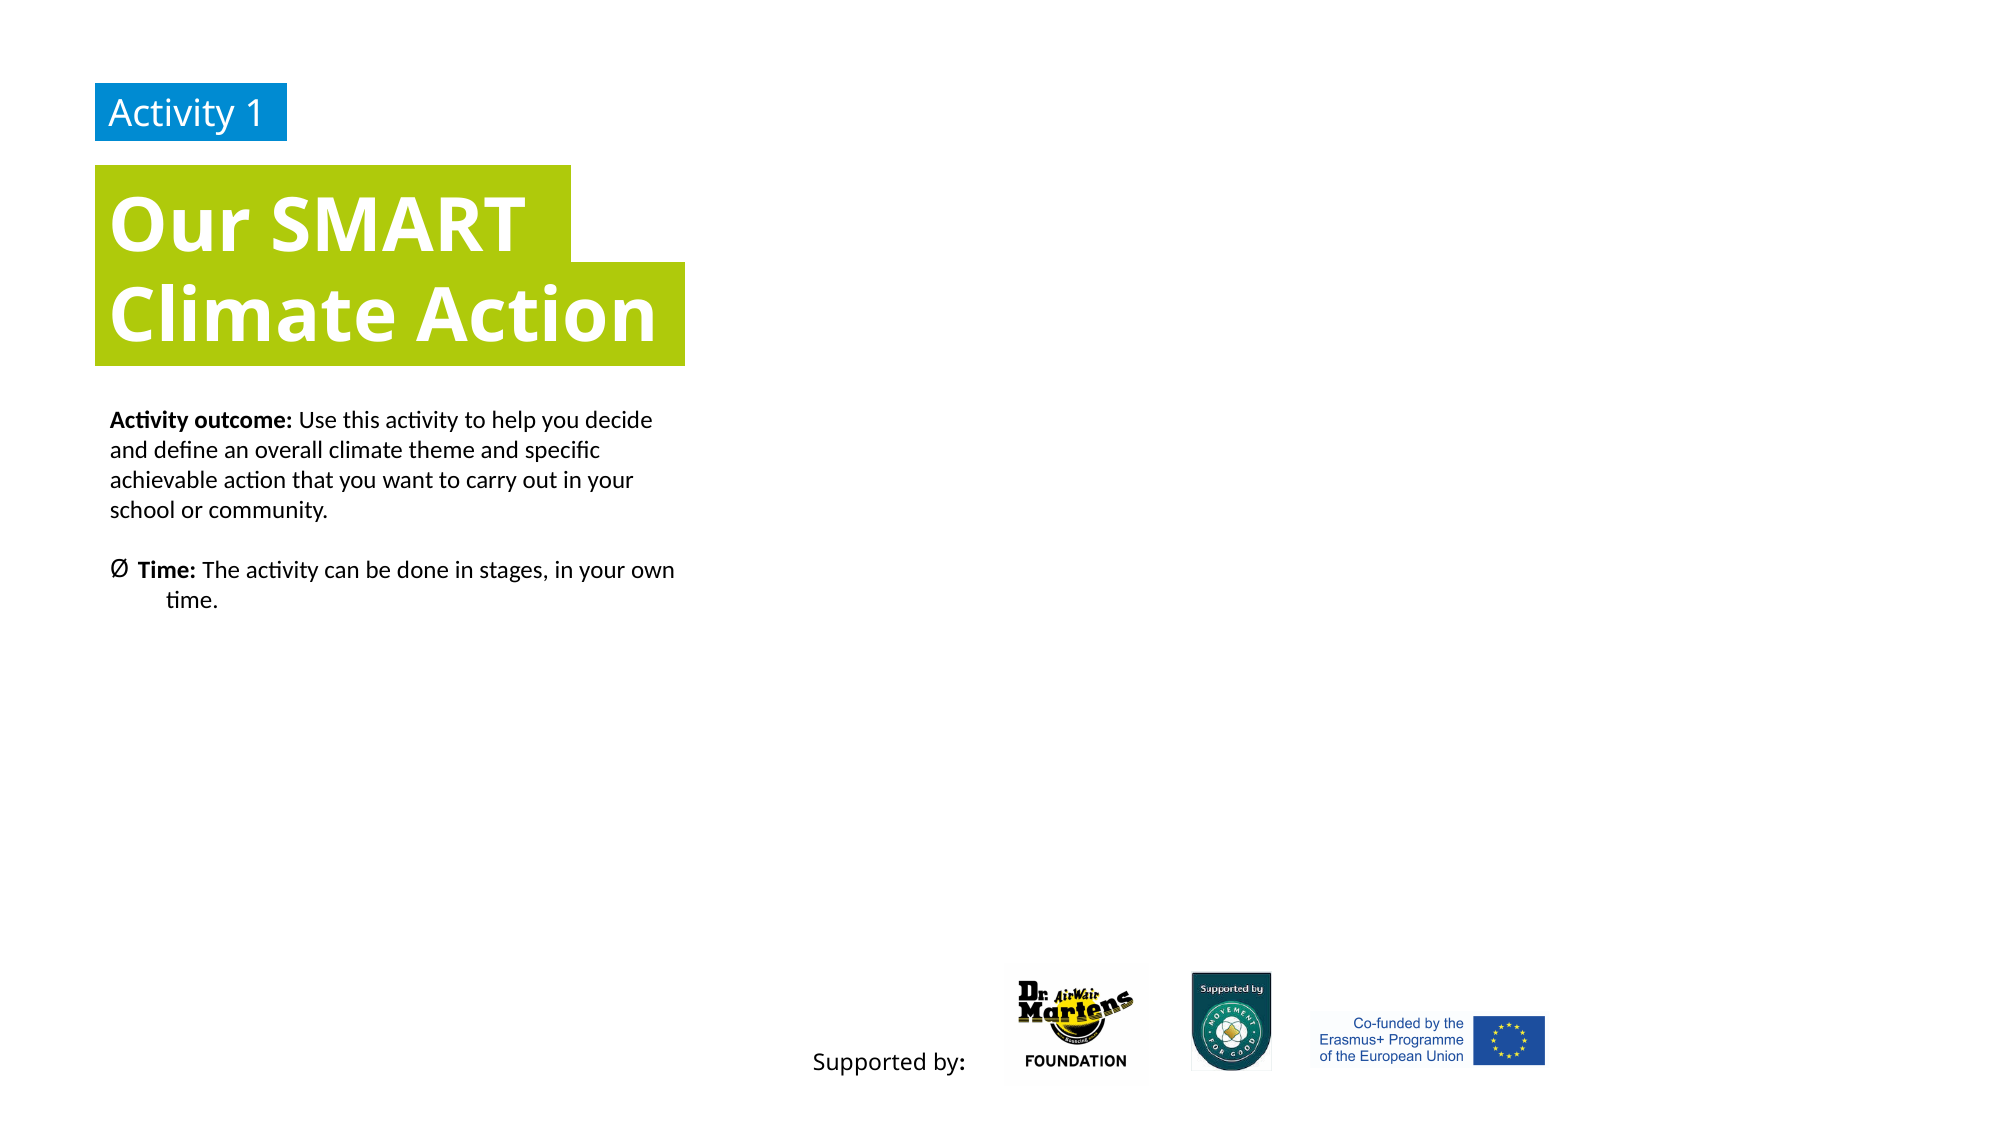

Activity 1
# Our SMART Climate Action
Activity outcome: Use this activity to help you decide and define an overall climate theme and specific achievable action that you want to carry out in your school or community.
Time: The activity can be done in stages, in your own time.
Supported by: